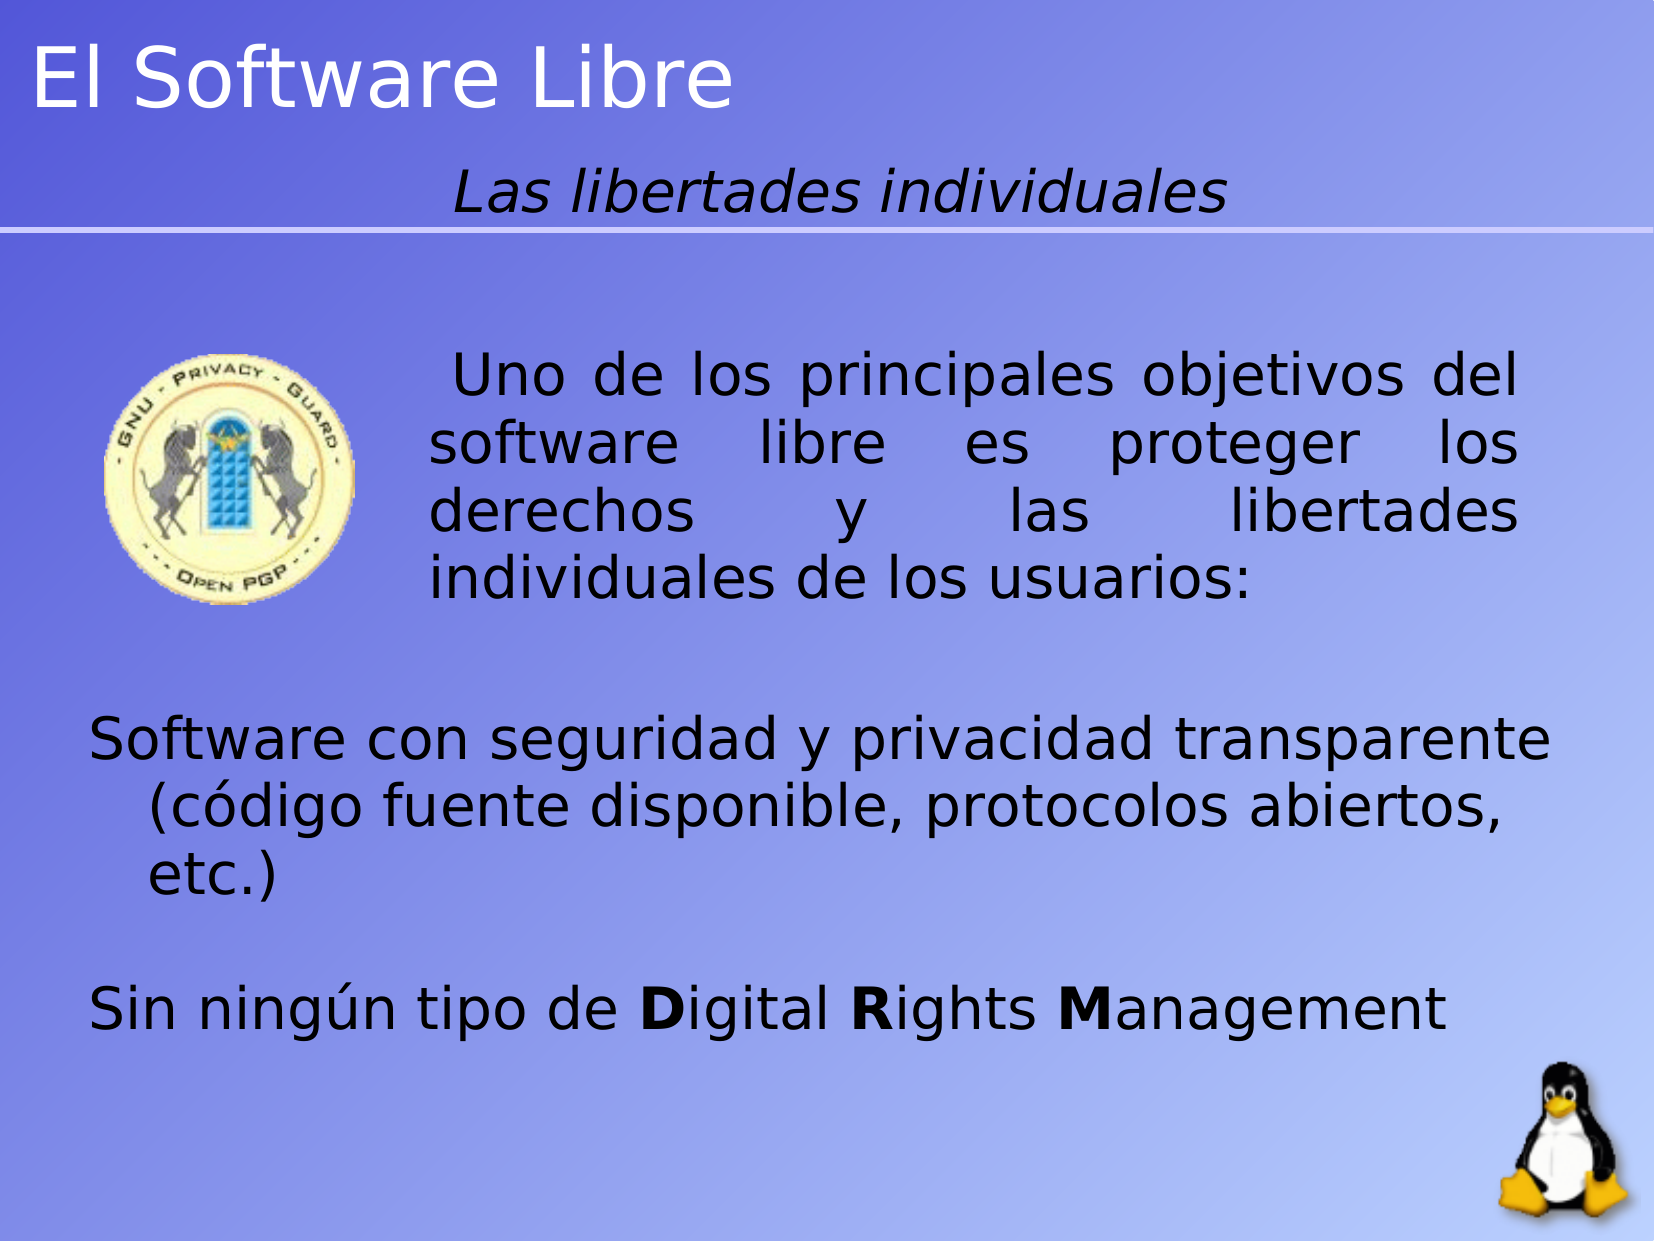

# El Software Libre
Las libertades individuales
Uno de los principales objetivos del software libre es proteger los derechos y las libertades individuales de los usuarios:
Software con seguridad y privacidad transparente (código fuente disponible, protocolos abiertos, etc.)
Sin ningún tipo de Digital Rights Management